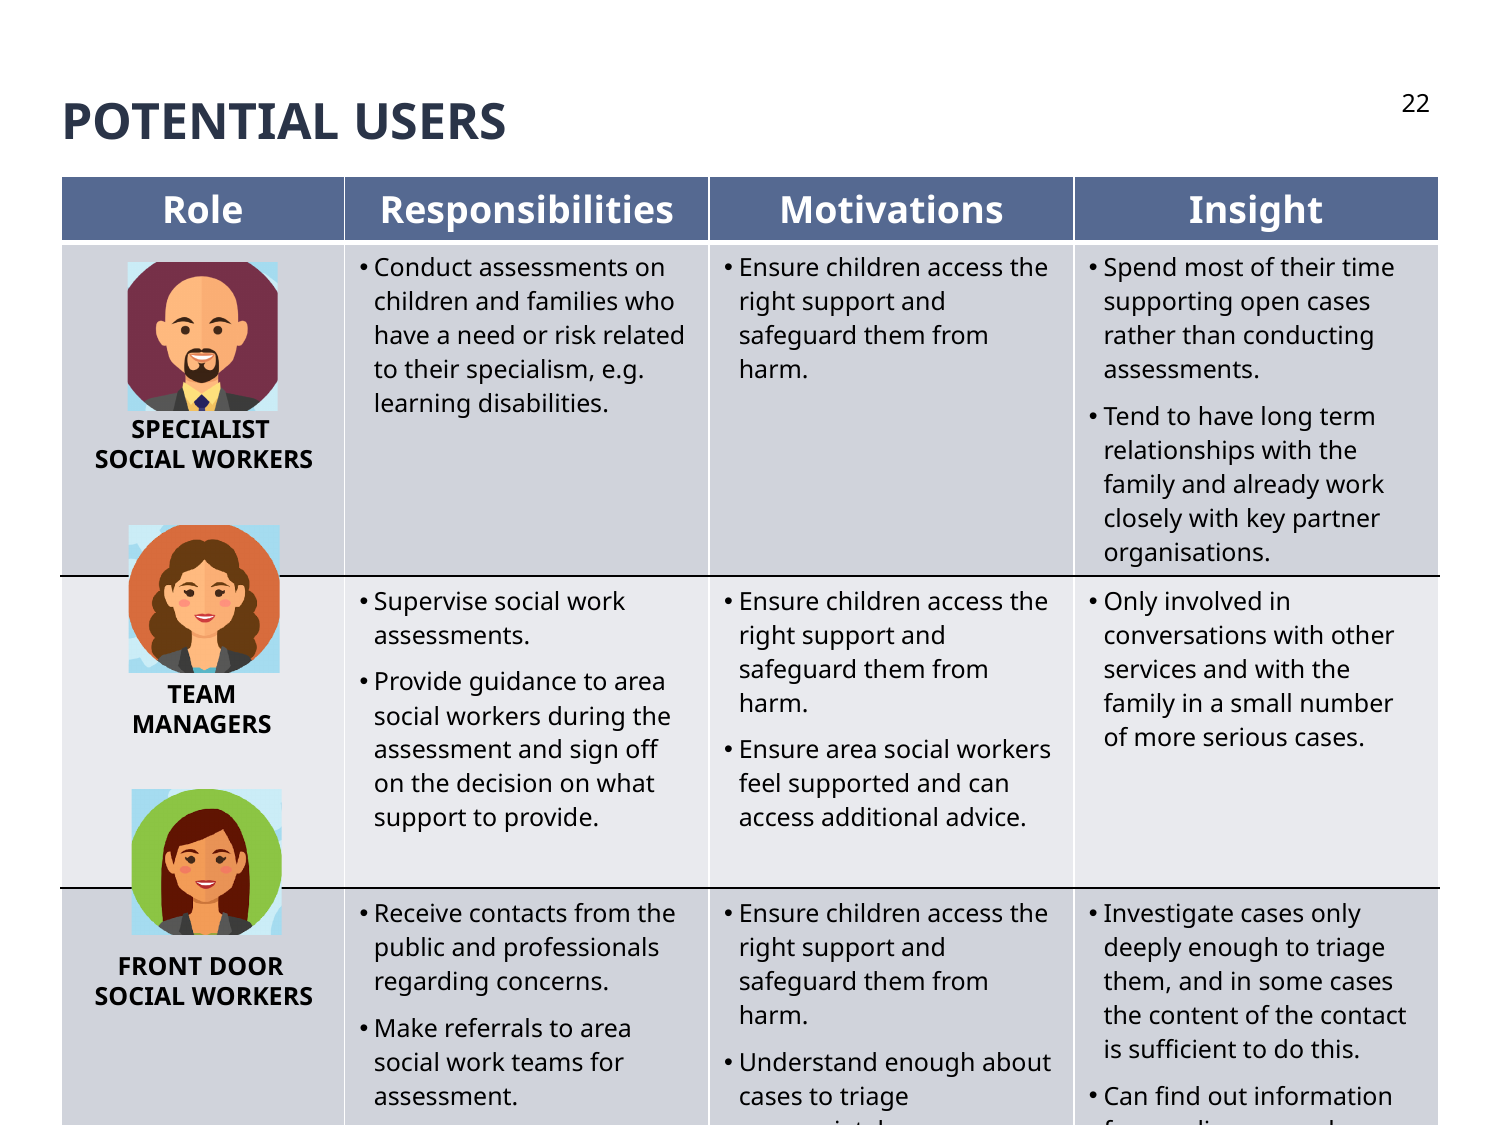

POTENTIAL USERS
| Role | Responsibilities | Motivations | Insight |
| --- | --- | --- | --- |
| | Conduct assessments on children and families who have a need or risk related to their specialism, e.g. learning disabilities. | Ensure children access the right support and safeguard them from harm. | Spend most of their time supporting open cases rather than conducting assessments. Tend to have long term relationships with the family and already work closely with key partner organisations. |
| | Supervise social work assessments. Provide guidance to area social workers during the assessment and sign off on the decision on what support to provide. | Ensure children access the right support and safeguard them from harm. Ensure area social workers feel supported and can access additional advice. | Only involved in conversations with other services and with the family in a small number of more serious cases. |
| | Receive contacts from the public and professionals regarding concerns. Make referrals to area social work teams for assessment. | Ensure children access the right support and safeguard them from harm. Understand enough about cases to triage appropriately. | Investigate cases only deeply enough to triage them, and in some cases the content of the contact is sufficient to do this. Can find out information from police researchers and health visitors stationed at the front door. |
SPECIALIST
SOCIAL WORKERS
TEAM
MANAGERS
FRONT DOOR
SOCIAL WORKERS